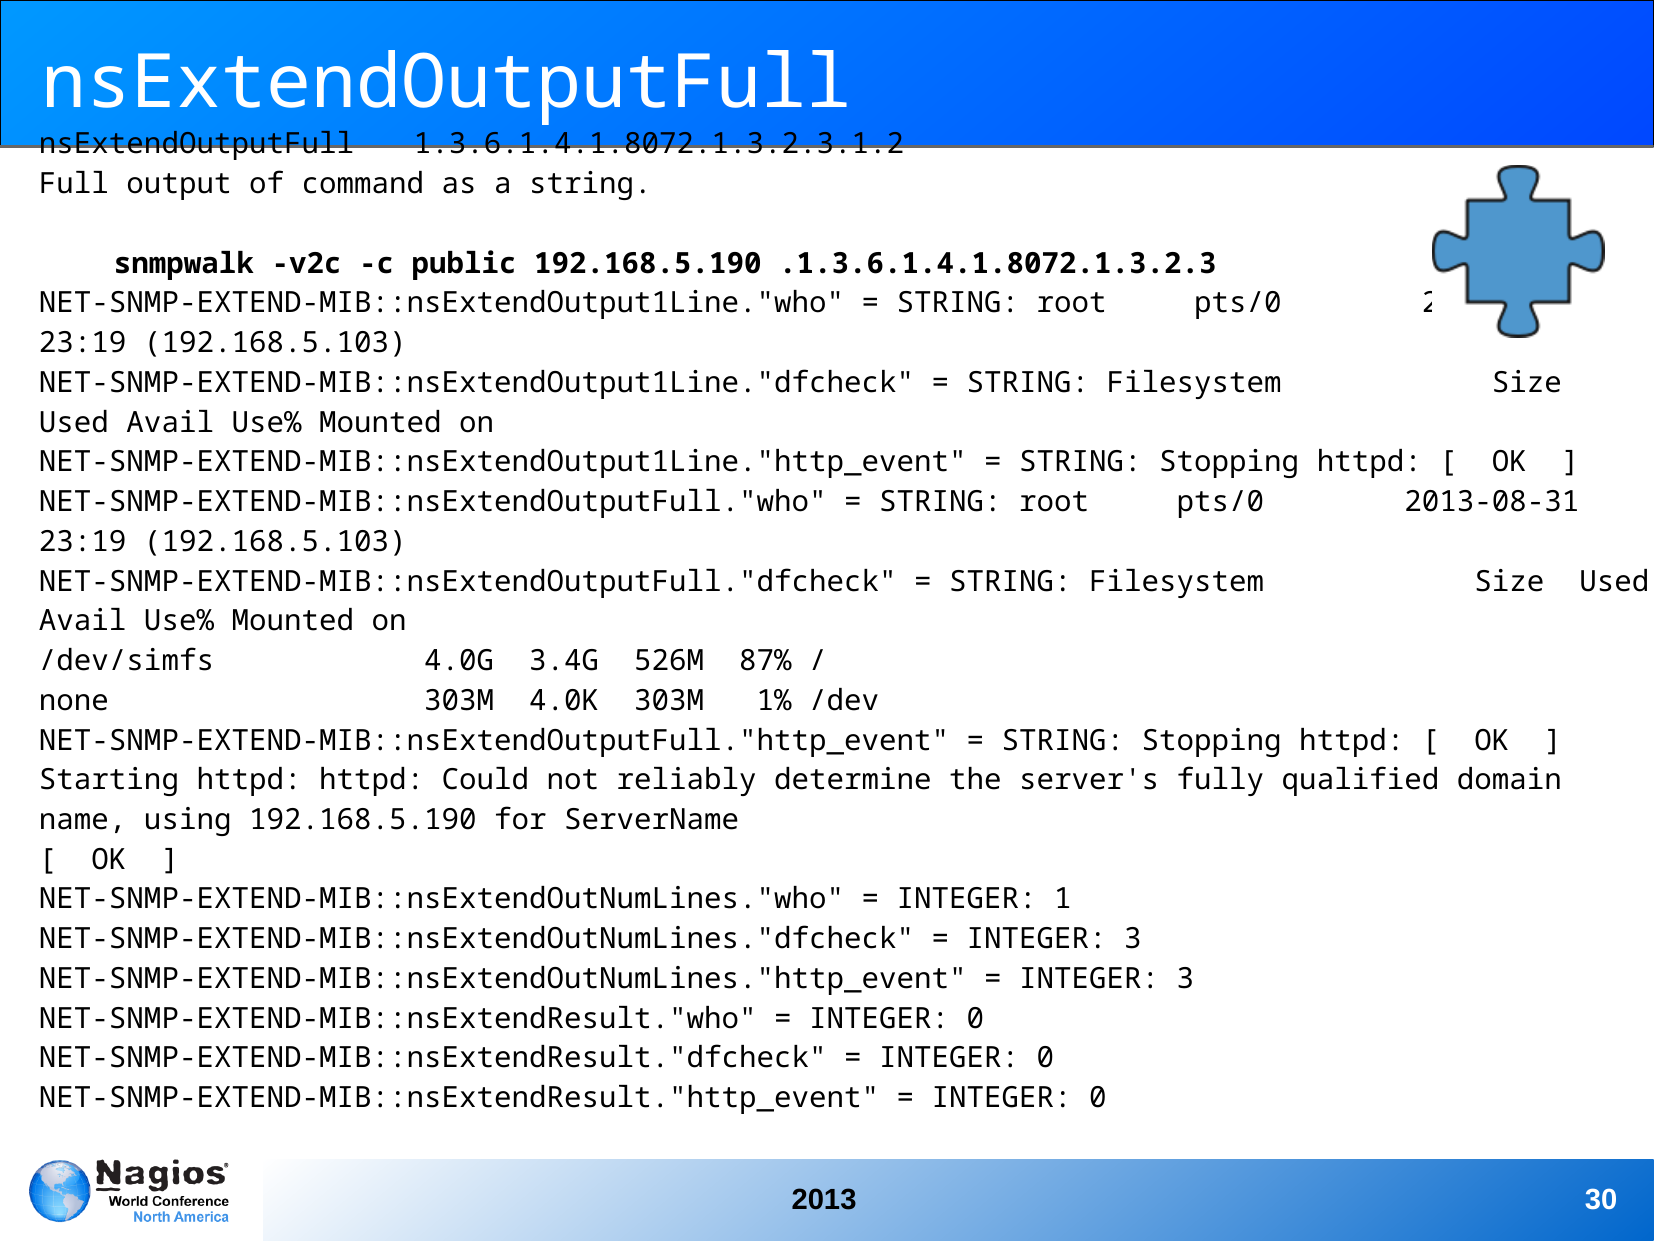

# nsExtendOutputFull
nsExtendOutputFull 	1.3.6.1.4.1.8072.1.3.2.3.1.2
Full output of command as a string.
 	snmpwalk -v2c -c public 192.168.5.190 .1.3.6.1.4.1.8072.1.3.2.3
NET-SNMP-EXTEND-MIB::nsExtendOutput1Line."who" = STRING: root pts/0 2013-08-31 23:19 (192.168.5.103)
NET-SNMP-EXTEND-MIB::nsExtendOutput1Line."dfcheck" = STRING: Filesystem Size Used Avail Use% Mounted on
NET-SNMP-EXTEND-MIB::nsExtendOutput1Line."http_event" = STRING: Stopping httpd: [ OK ]
NET-SNMP-EXTEND-MIB::nsExtendOutputFull."who" = STRING: root pts/0 2013-08-31 23:19 (192.168.5.103)
NET-SNMP-EXTEND-MIB::nsExtendOutputFull."dfcheck" = STRING: Filesystem Size Used Avail Use% Mounted on
/dev/simfs 4.0G 3.4G 526M 87% /
none 303M 4.0K 303M 1% /dev
NET-SNMP-EXTEND-MIB::nsExtendOutputFull."http_event" = STRING: Stopping httpd: [ OK ]
Starting httpd: httpd: Could not reliably determine the server's fully qualified domain name, using 192.168.5.190 for ServerName
[ OK ]
NET-SNMP-EXTEND-MIB::nsExtendOutNumLines."who" = INTEGER: 1
NET-SNMP-EXTEND-MIB::nsExtendOutNumLines."dfcheck" = INTEGER: 3
NET-SNMP-EXTEND-MIB::nsExtendOutNumLines."http_event" = INTEGER: 3
NET-SNMP-EXTEND-MIB::nsExtendResult."who" = INTEGER: 0
NET-SNMP-EXTEND-MIB::nsExtendResult."dfcheck" = INTEGER: 0
NET-SNMP-EXTEND-MIB::nsExtendResult."http_event" = INTEGER: 0
2011
30